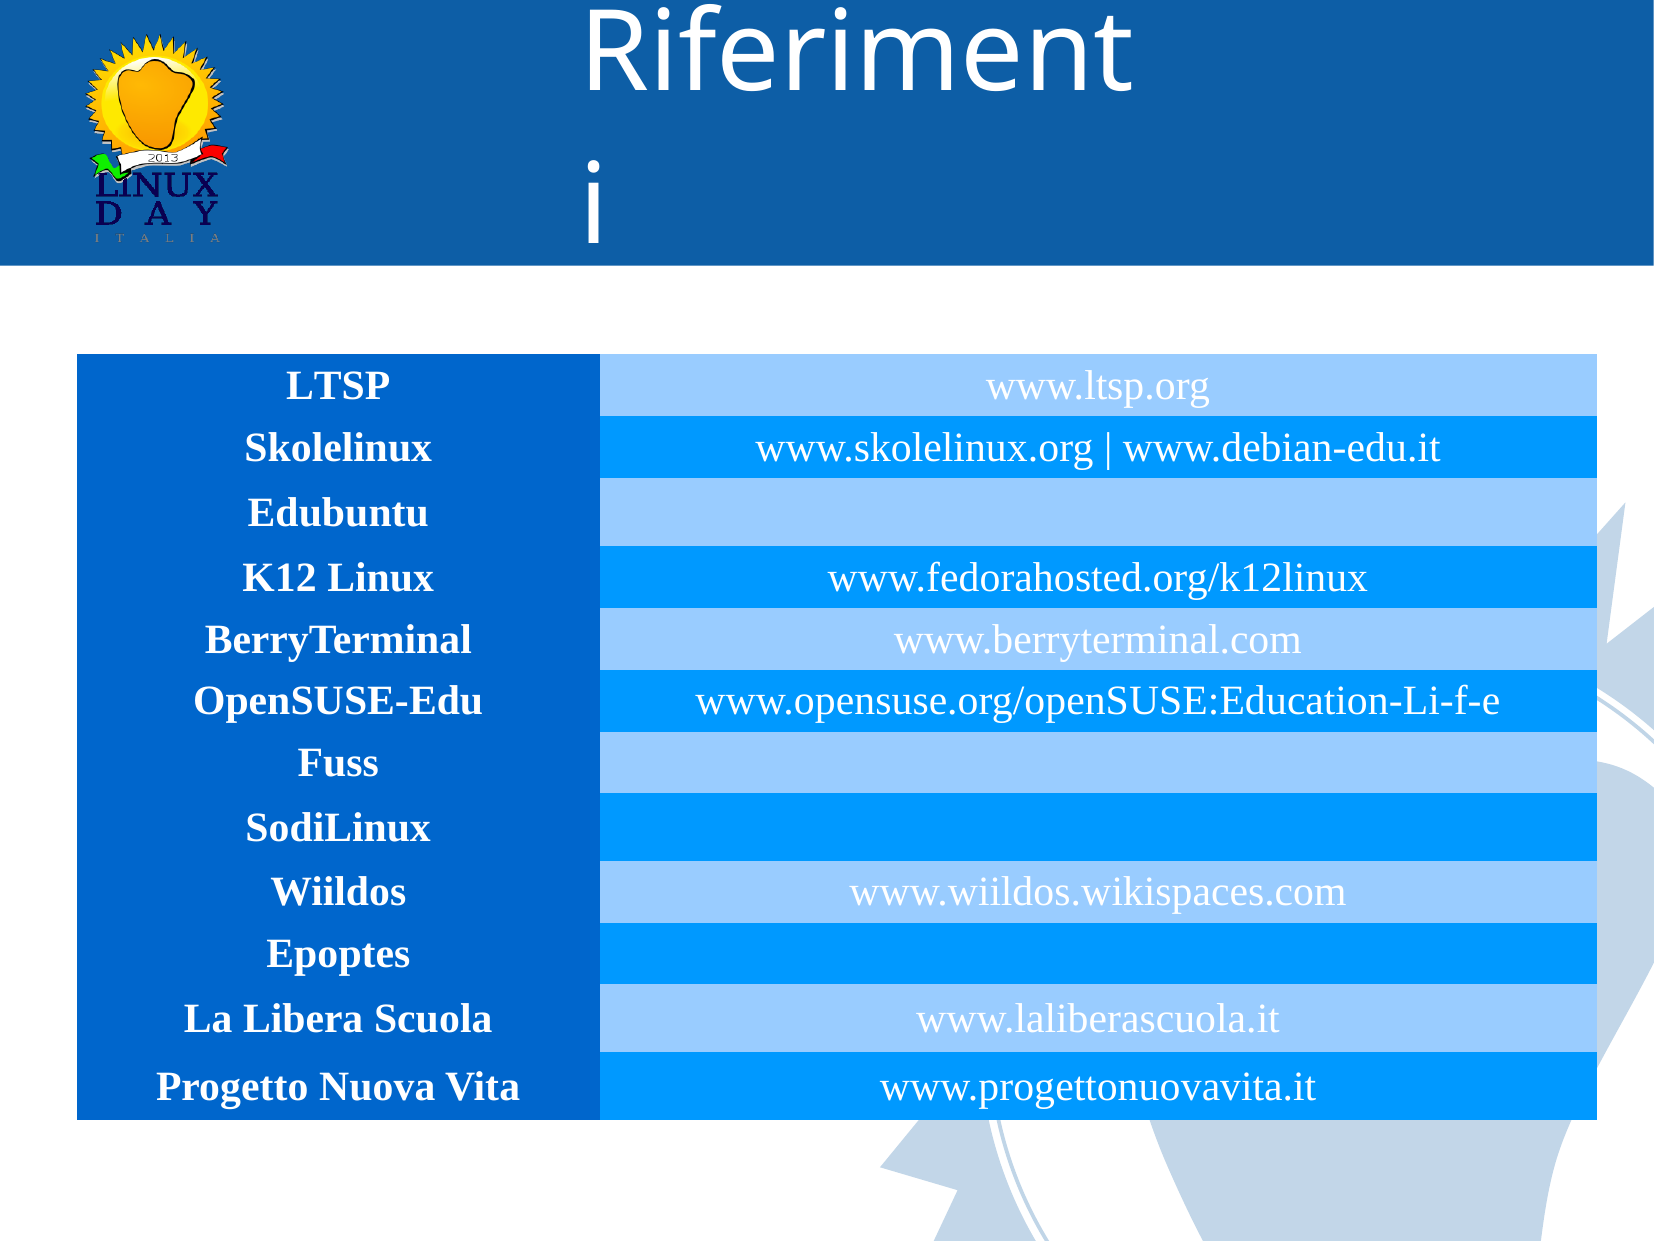

# Riferimenti
| LTSP | www.ltsp.org |
| --- | --- |
| Skolelinux | www.skolelinux.org | www.debian-edu.it |
| Edubuntu | |
| K12 Linux | www.fedorahosted.org/k12linux |
| BerryTerminal | www.berryterminal.com |
| OpenSUSE-Edu | www.opensuse.org/openSUSE:Education-Li-f-e |
| Fuss | |
| SodiLinux | |
| Wiildos | www.wiildos.wikispaces.com |
| Epoptes | |
| La Libera Scuola | www.laliberascuola.it |
| Progetto Nuova Vita | www.progettonuovavita.it |